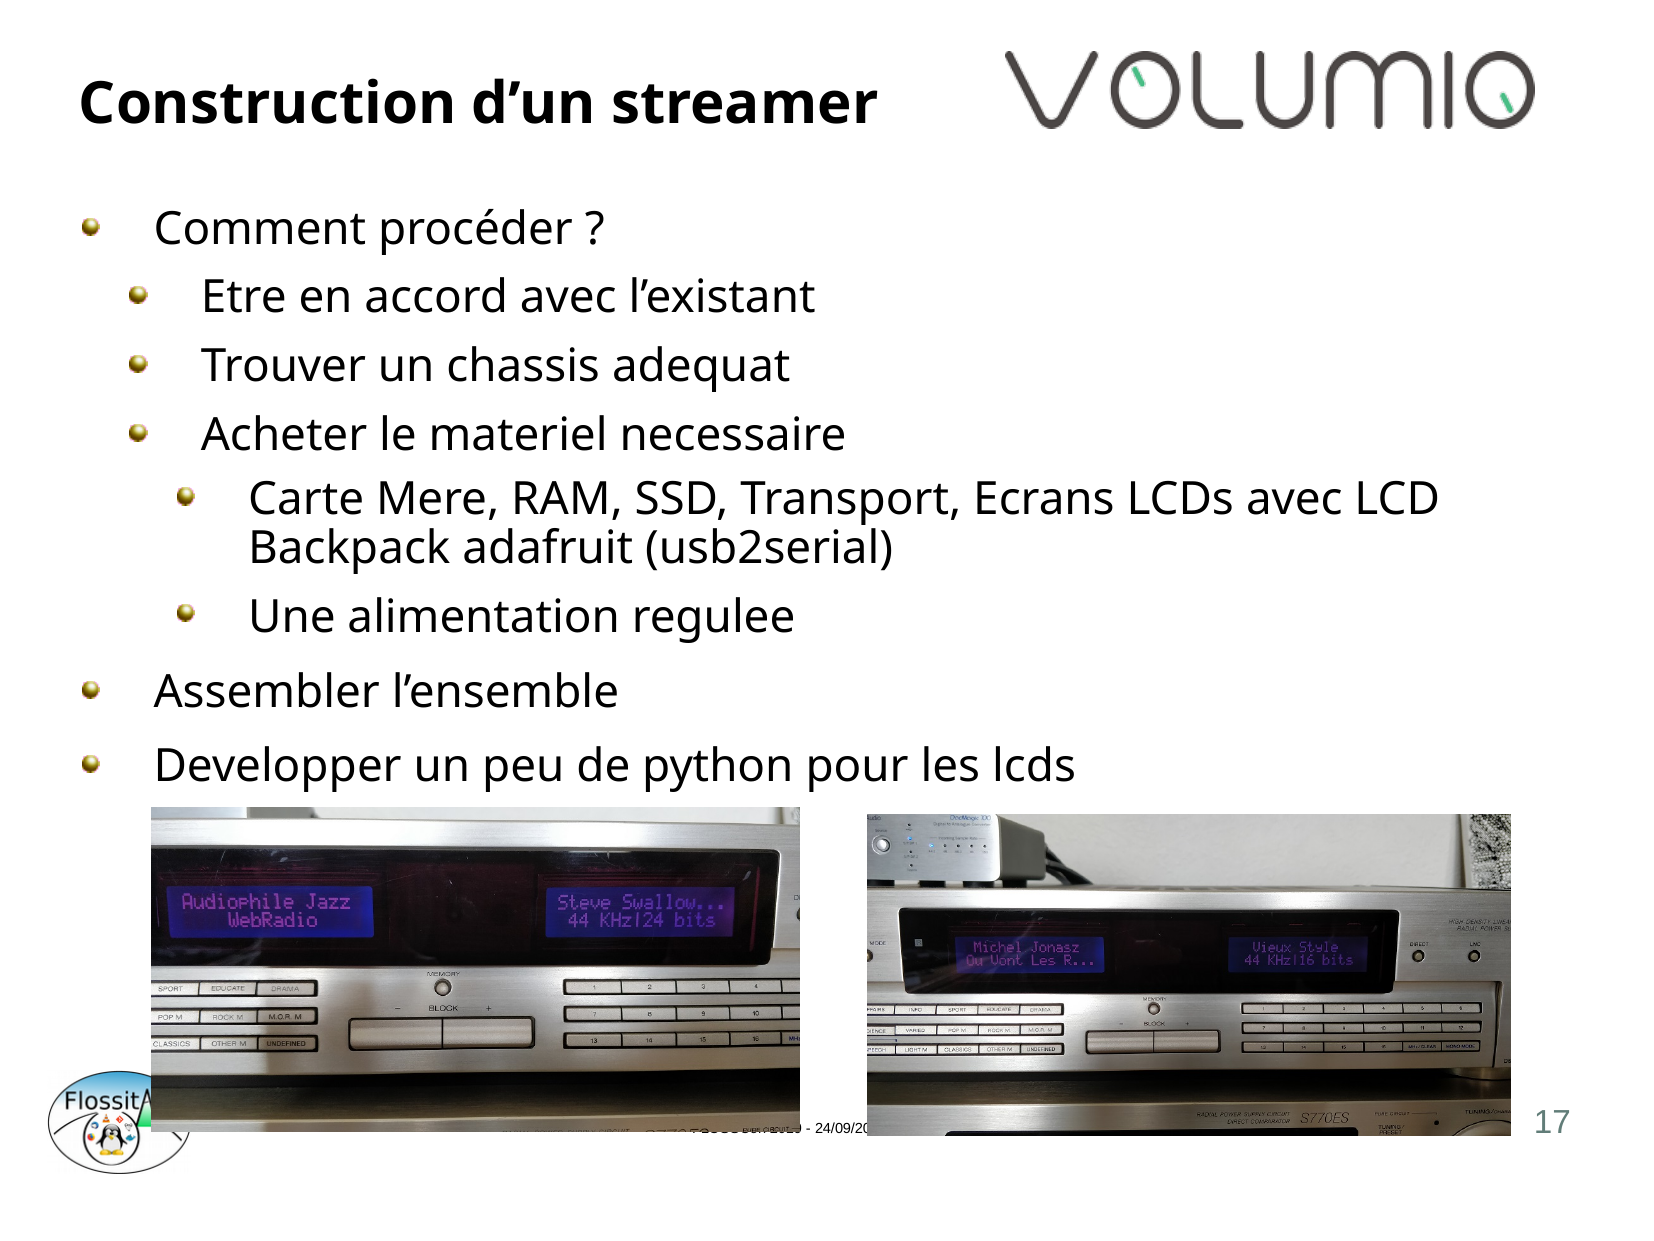

Construction d’un streamer
# Comment procéder ?
Etre en accord avec l’existant
Trouver un chassis adequat
Acheter le materiel necessaire
Carte Mere, RAM, SSD, Transport, Ecrans LCDs avec LCD Backpack adafruit (usb2serial)
Une alimentation regulee
Assembler l’ensemble
Developper un peu de python pour les lcds
17